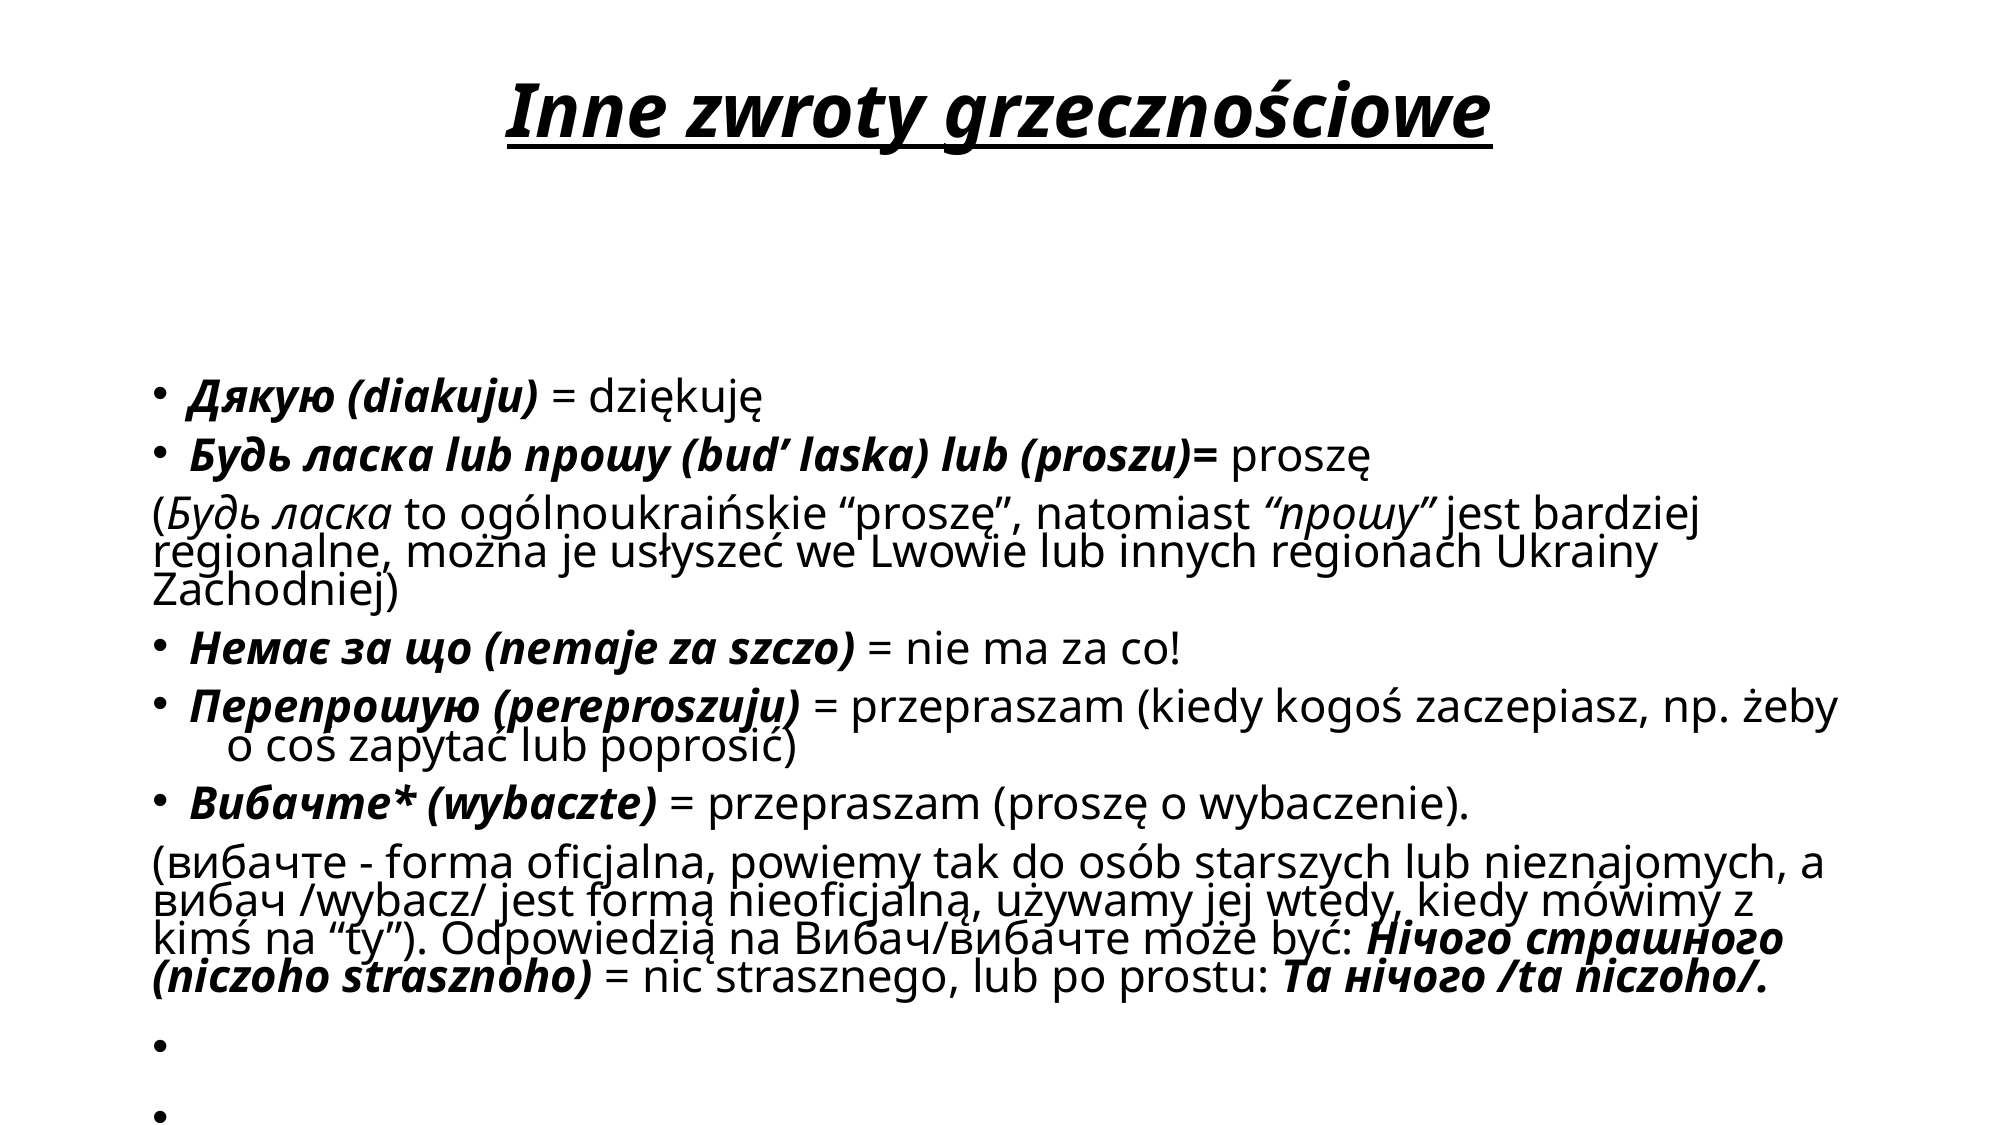

# Inne zwroty grzecznościowe
Дякую (diakuju) = dziękuję
Будь ласка lub прошу (bud’ laska) lub (proszu)= proszę
(Будь ласка to ogólnoukraińskie “proszę”, natomiast “прошу” jest bardziej regionalne, można je usłyszeć we Lwowie lub innych regionach Ukrainy Zachodniej)
Немає за що (nemaje za szczo) = nie ma za co!
Перепрошую (pereproszuju) = przepraszam (kiedy kogoś zaczepiasz, np. żeby o coś zapytać lub poprosić)
Вибачте* (wybaczte) = przepraszam (proszę o wybaczenie).
(вибачте - forma oficjalna, powiemy tak do osób starszych lub nieznajomych, а вибач /wybacz/ jest formą nieoficjalną, używamy jej wtedy, kiedy mówimy z kimś na “ty”). Odpowiedzią na Вибач/вибачте może być: Нічого страшного (niczoho strasznoho) = nic strasznego, lub po prostu: Та нічого /ta niczoho/.